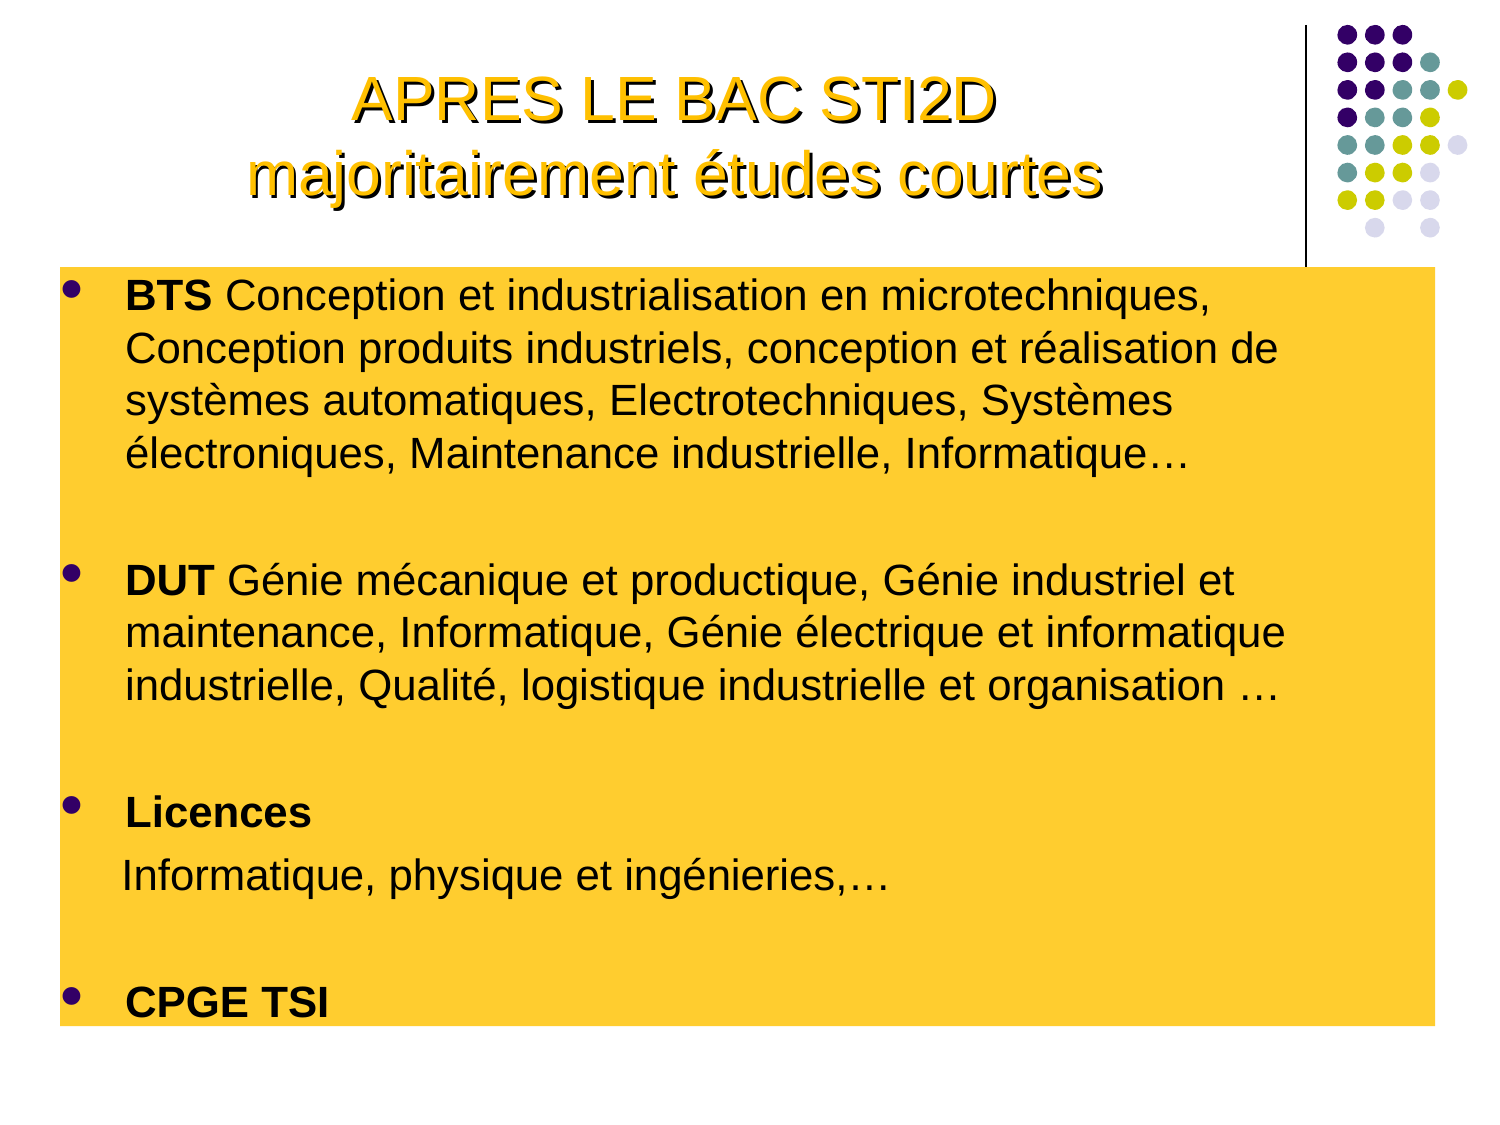

APRES LE BAC STI2D
majoritairement études courtes
BTS Conception et industrialisation en microtechniques, Conception produits industriels, conception et réalisation de systèmes automatiques, Electrotechniques, Systèmes électroniques, Maintenance industrielle, Informatique…
DUT Génie mécanique et productique, Génie industriel et maintenance, Informatique, Génie électrique et informatique industrielle, Qualité, logistique industrielle et organisation …
Licences
 Informatique, physique et ingénieries,…
CPGE TSI